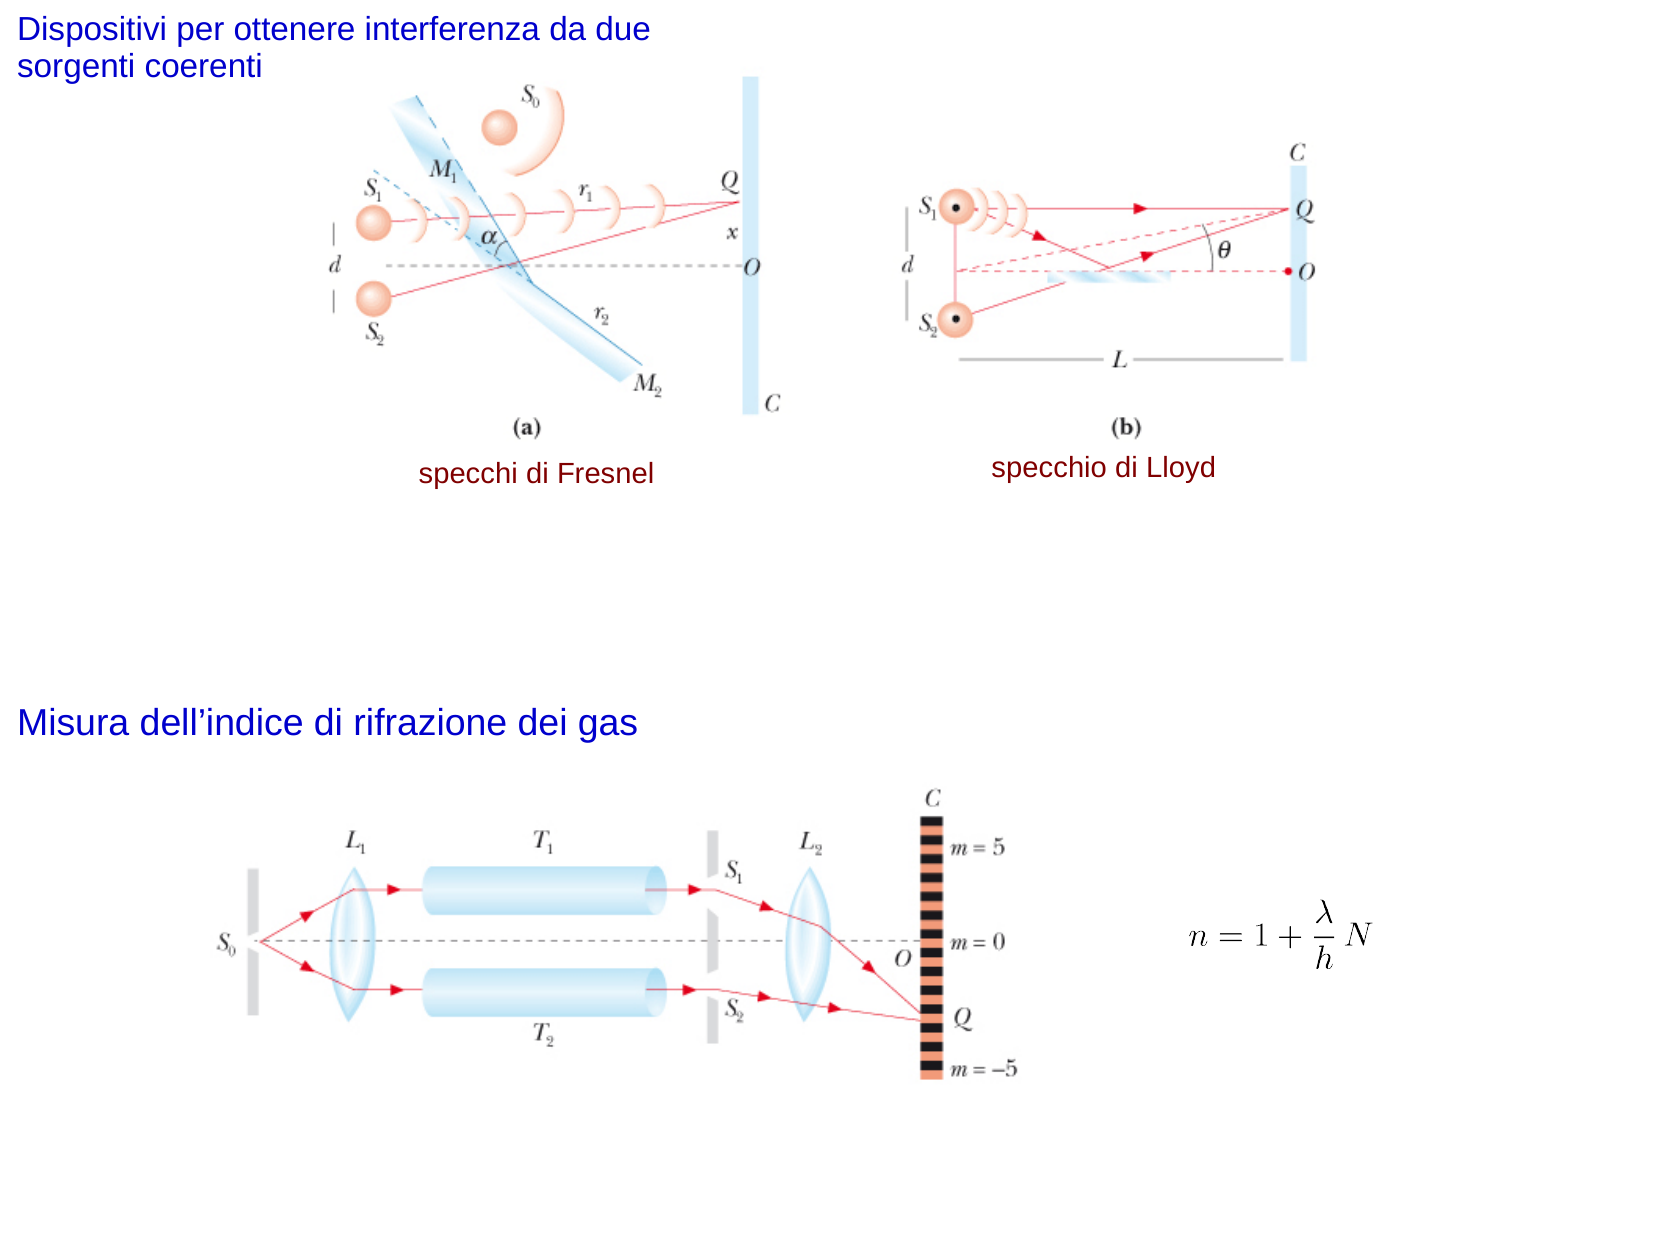

Dispositivi per ottenere interferenza da due sorgenti coerenti
specchio di Lloyd
specchi di Fresnel
Misura dell’indice di rifrazione dei gas